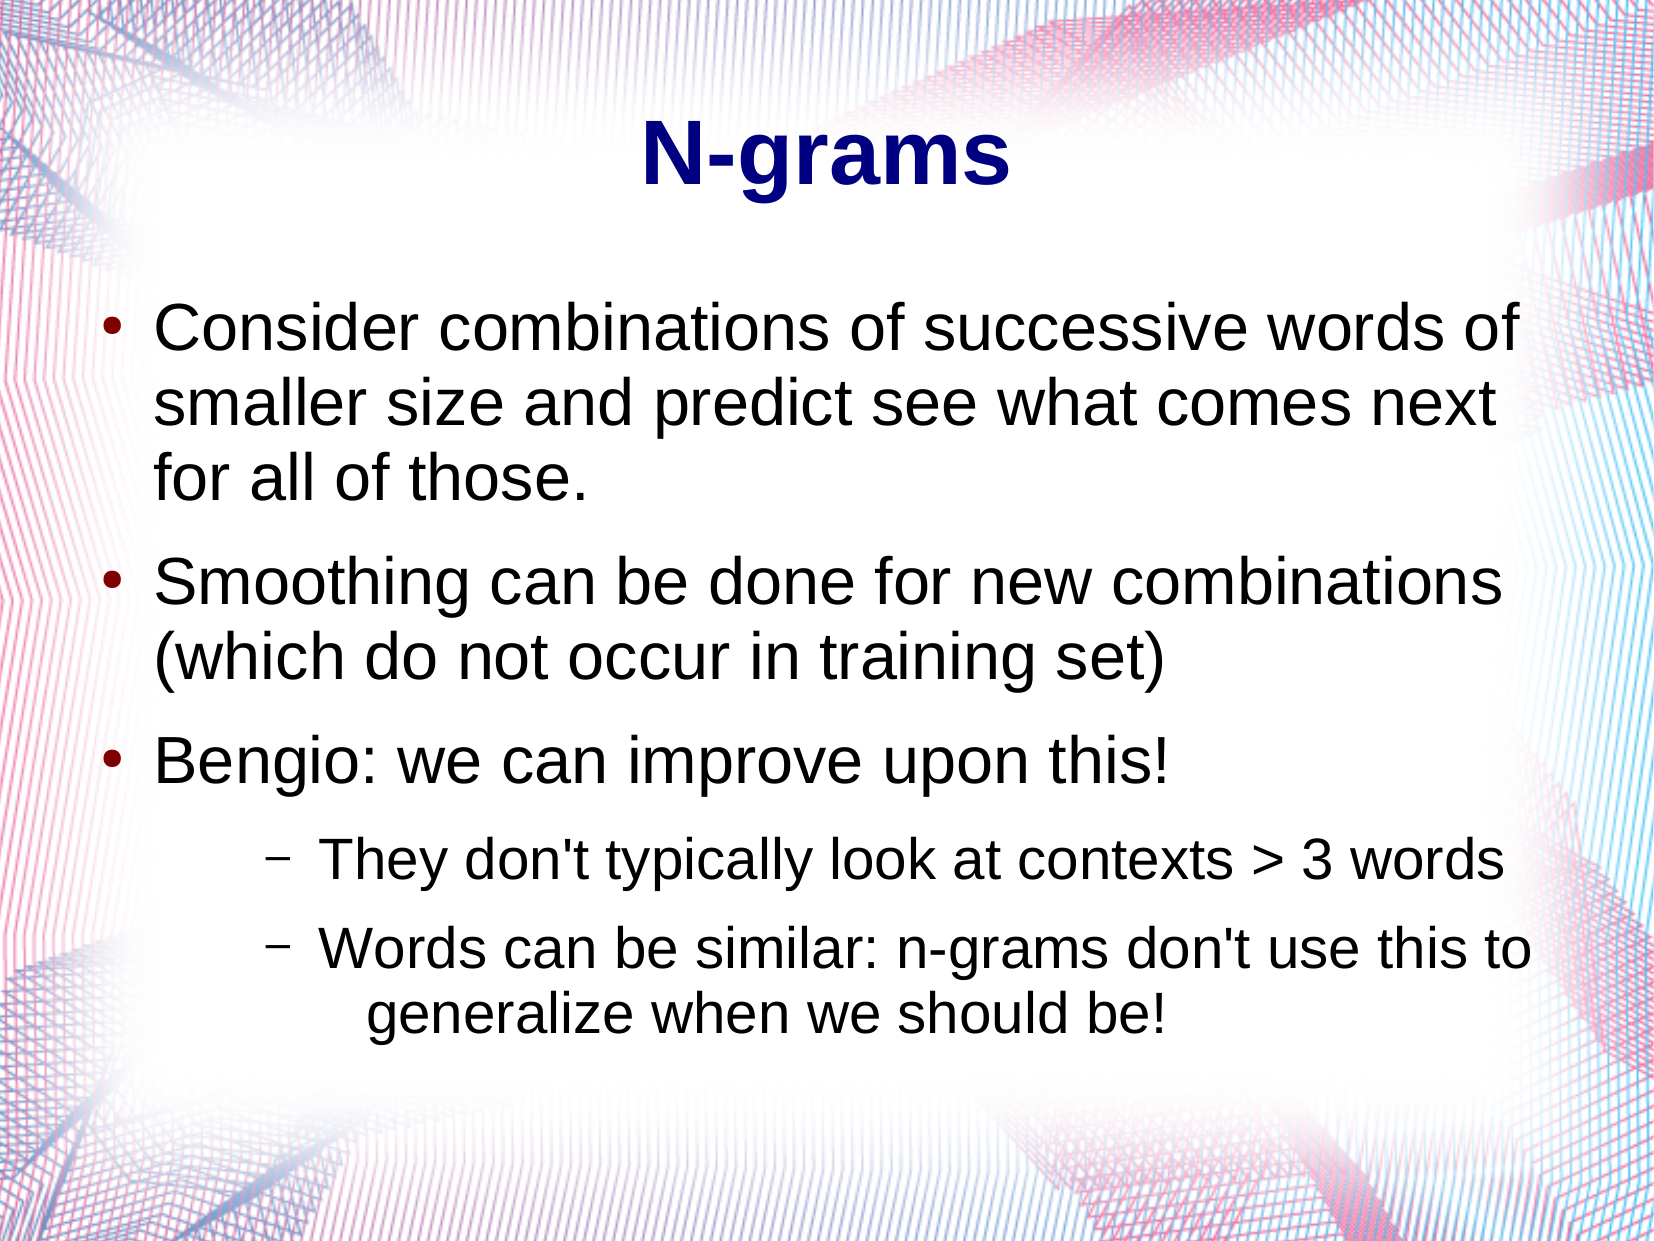

# N-grams
Consider combinations of successive words of smaller size and predict see what comes next for all of those.
Smoothing can be done for new combinations (which do not occur in training set)
Bengio: we can improve upon this!
They don't typically look at contexts > 3 words
Words can be similar: n-grams don't use this to generalize when we should be!